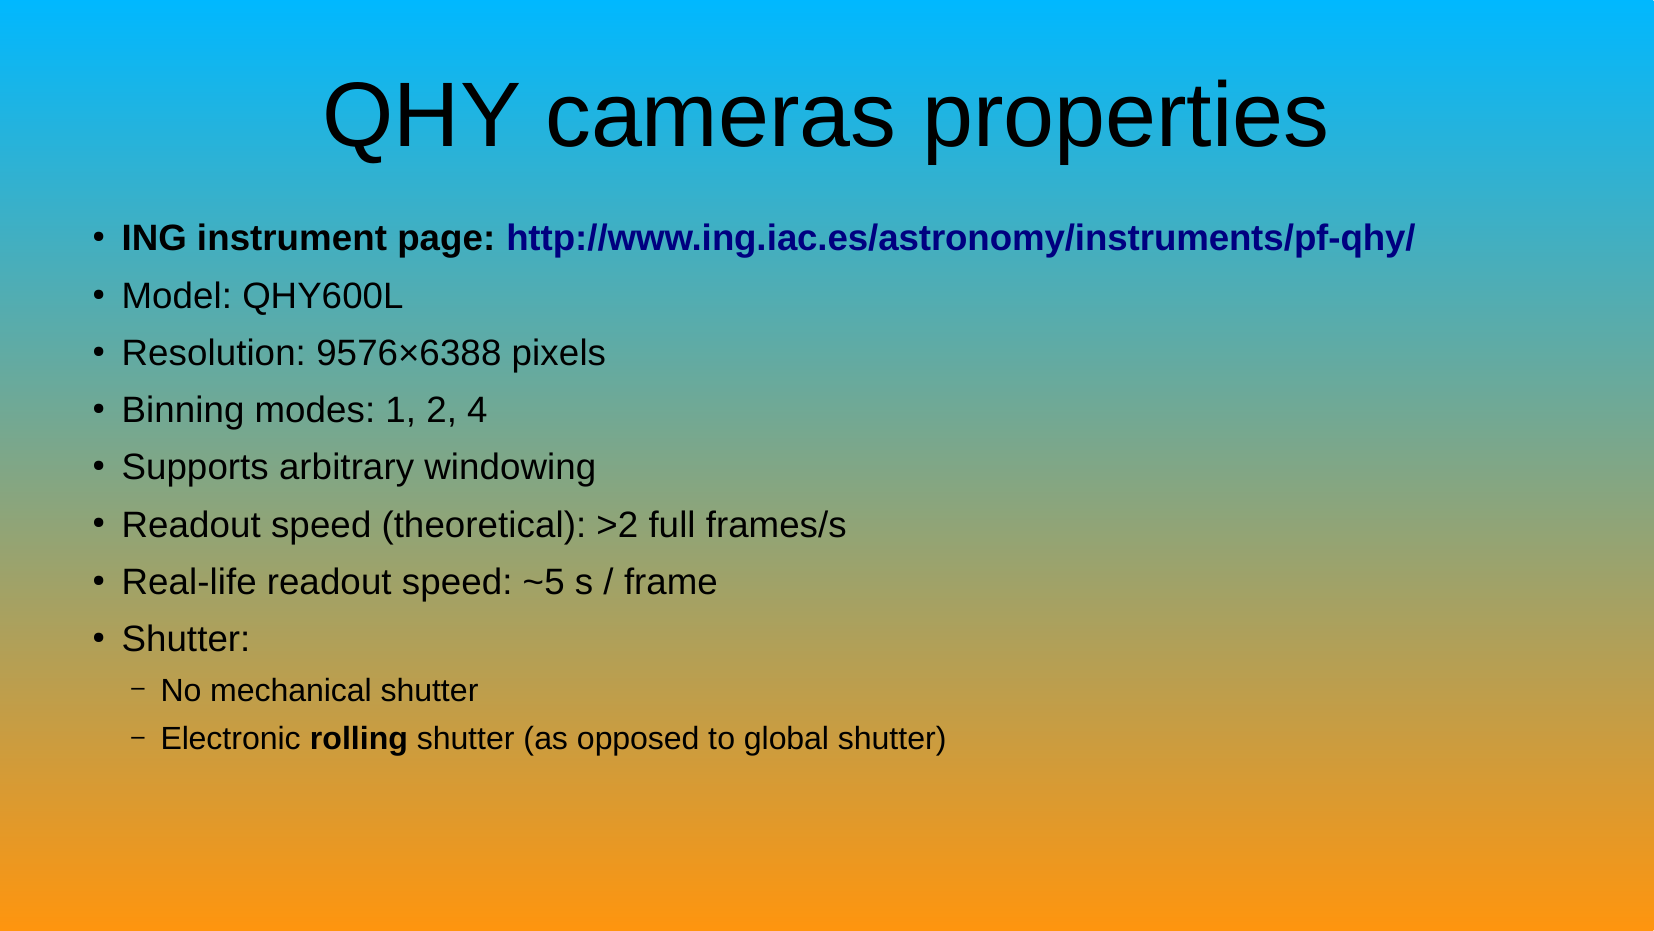

# QHY cameras properties
ING instrument page: http://www.ing.iac.es/astronomy/instruments/pf-qhy/
Model: QHY600L
Resolution: 9576×6388 pixels
Binning modes: 1, 2, 4
Supports arbitrary windowing
Readout speed (theoretical): >2 full frames/s
Real-life readout speed: ~5 s / frame
Shutter:
No mechanical shutter
Electronic rolling shutter (as opposed to global shutter)